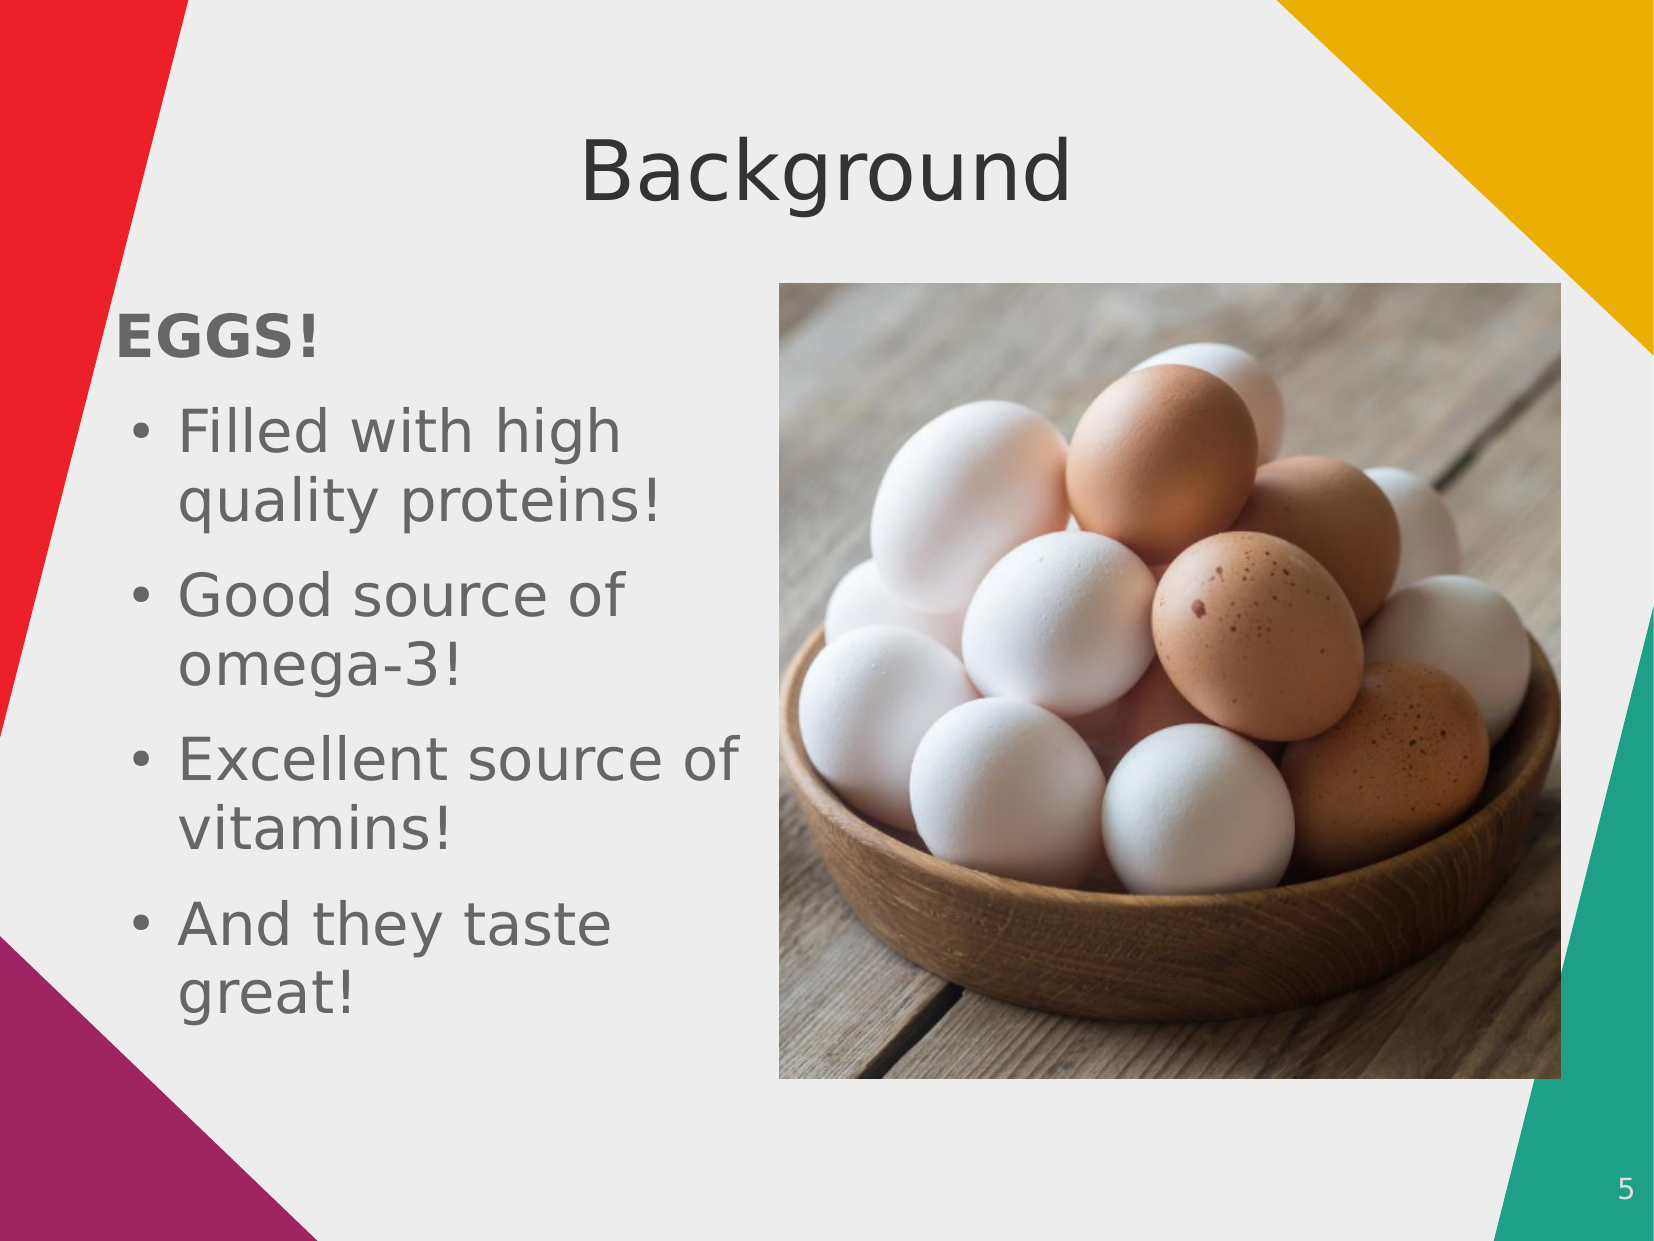

# Background
EGGS!
Filled with high quality proteins!
Good source of omega-3!
Excellent source of vitamins!
And they taste great!
5